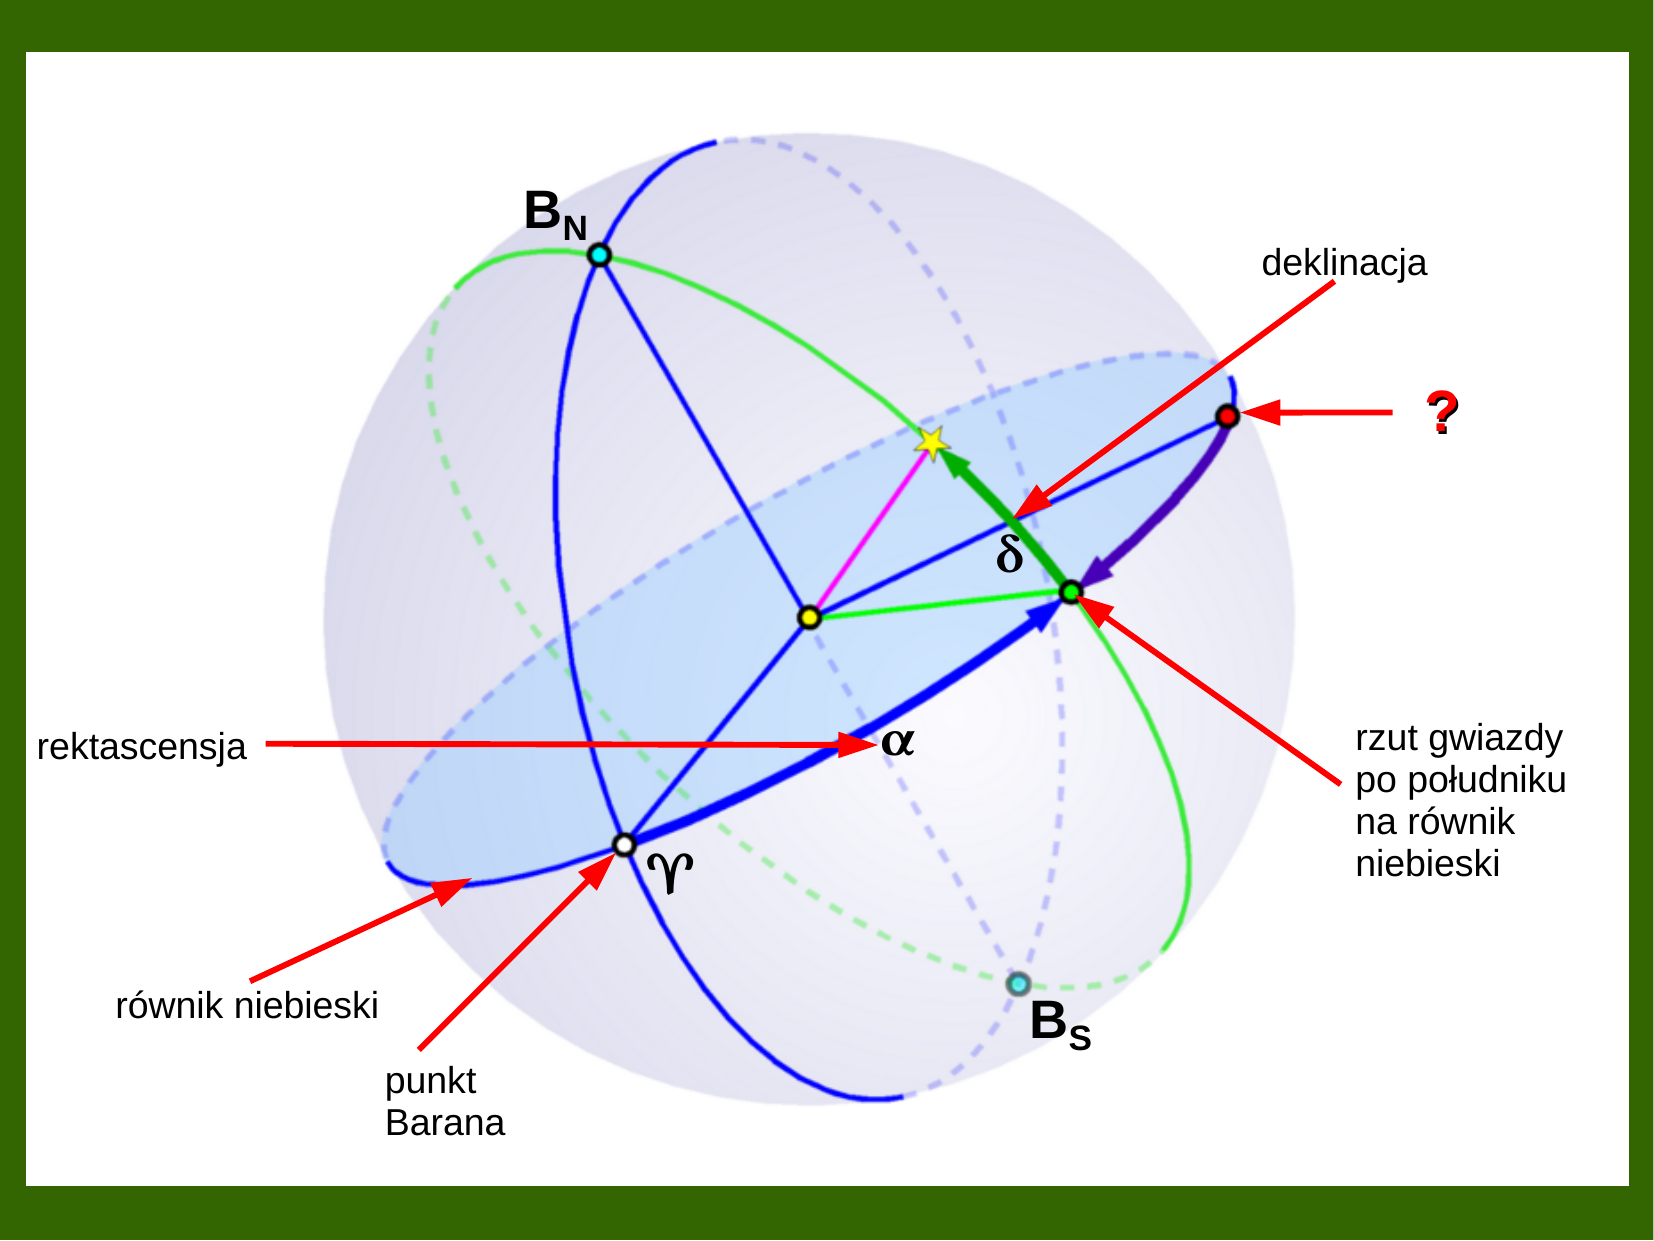

BN
deklinacja
?
δ
α
rzut gwiazdy
po południku
na równik
niebieski
rektascensja
♈
równik niebieski
BS
punkt
Barana